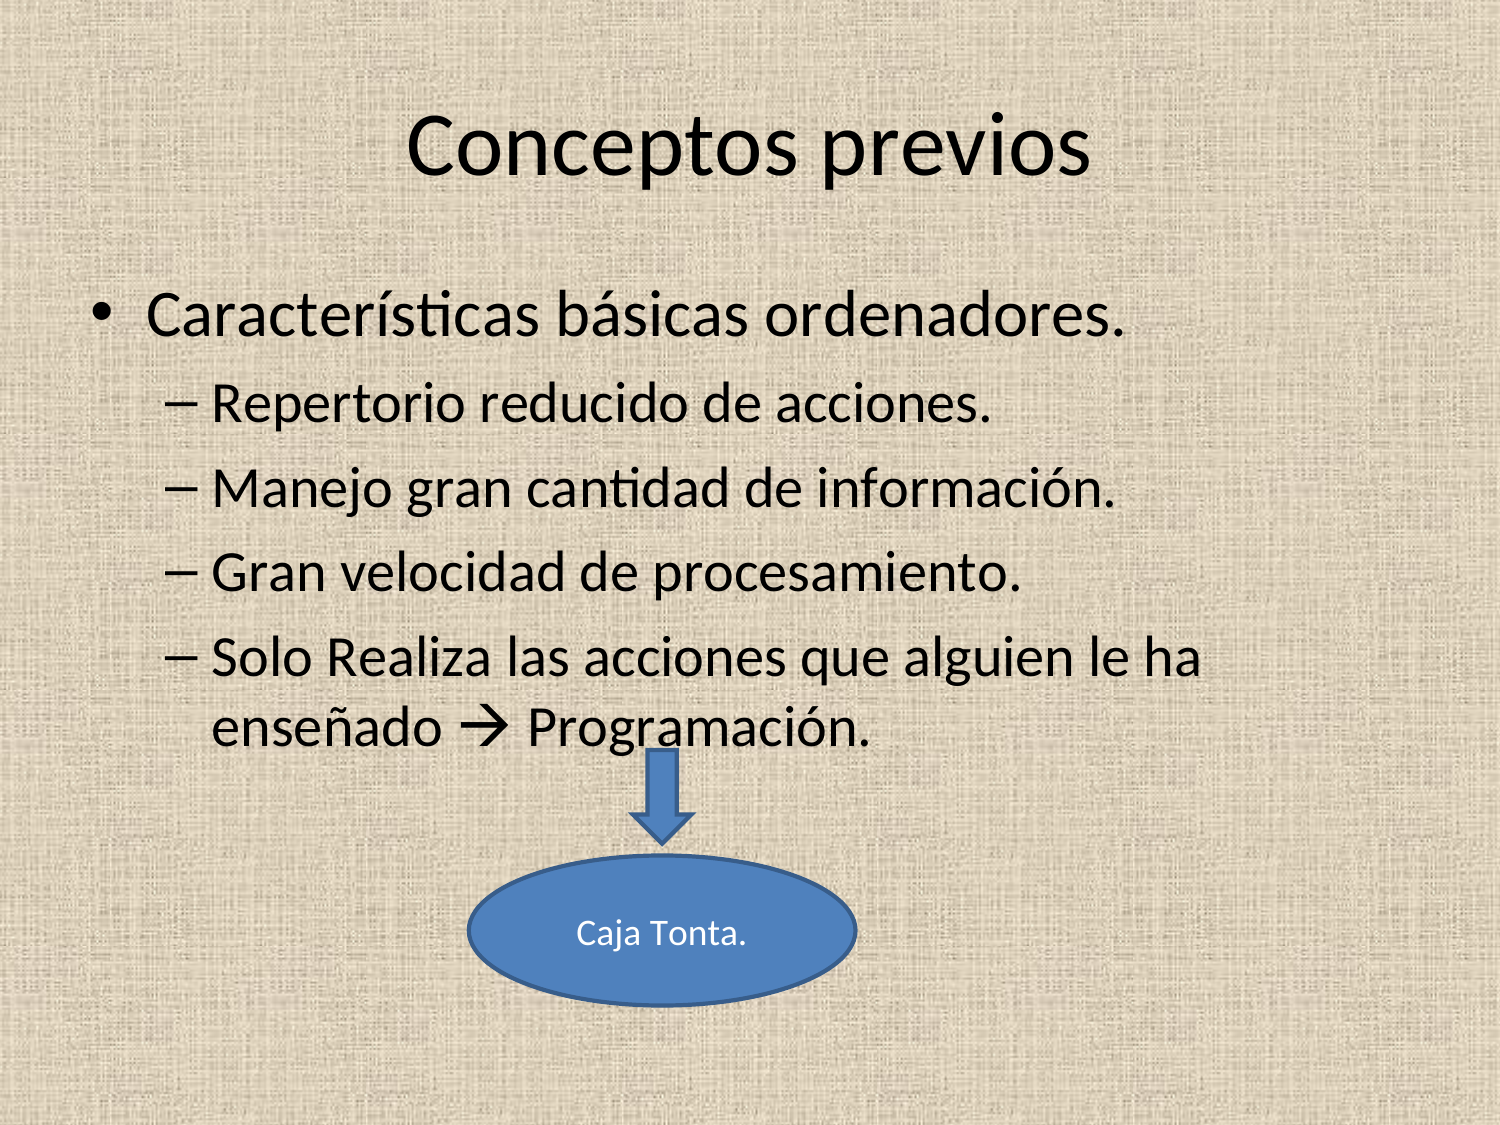

# Conceptos previos
Características básicas ordenadores.
Repertorio reducido de acciones.
Manejo gran cantidad de información.
Gran velocidad de procesamiento.
Solo Realiza las acciones que alguien le ha enseñado  Programación.
Caja Tonta.